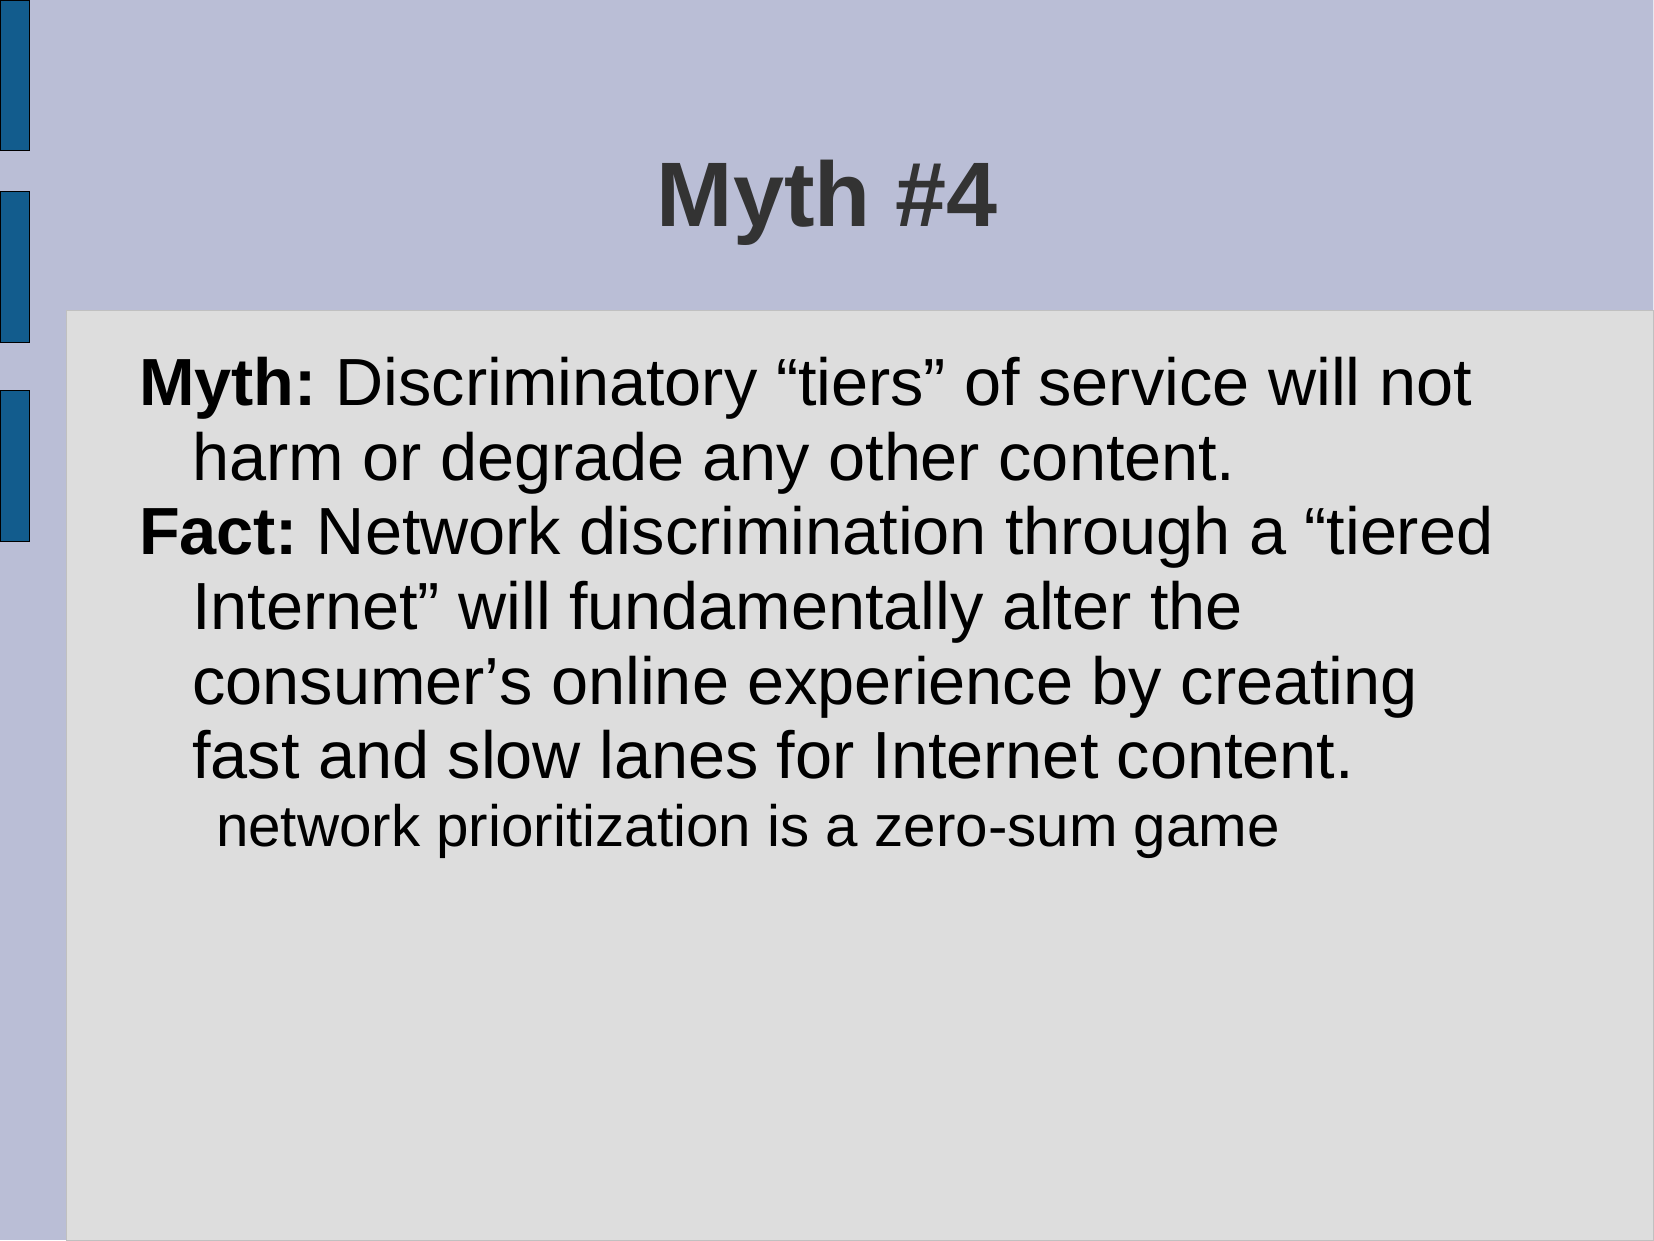

# Myth #4
Myth: Discriminatory “tiers” of service will not harm or degrade any other content.
Fact: Network discrimination through a “tiered Internet” will fundamentally alter the consumer’s online experience by creating fast and slow lanes for Internet content.
network prioritization is a zero-sum game